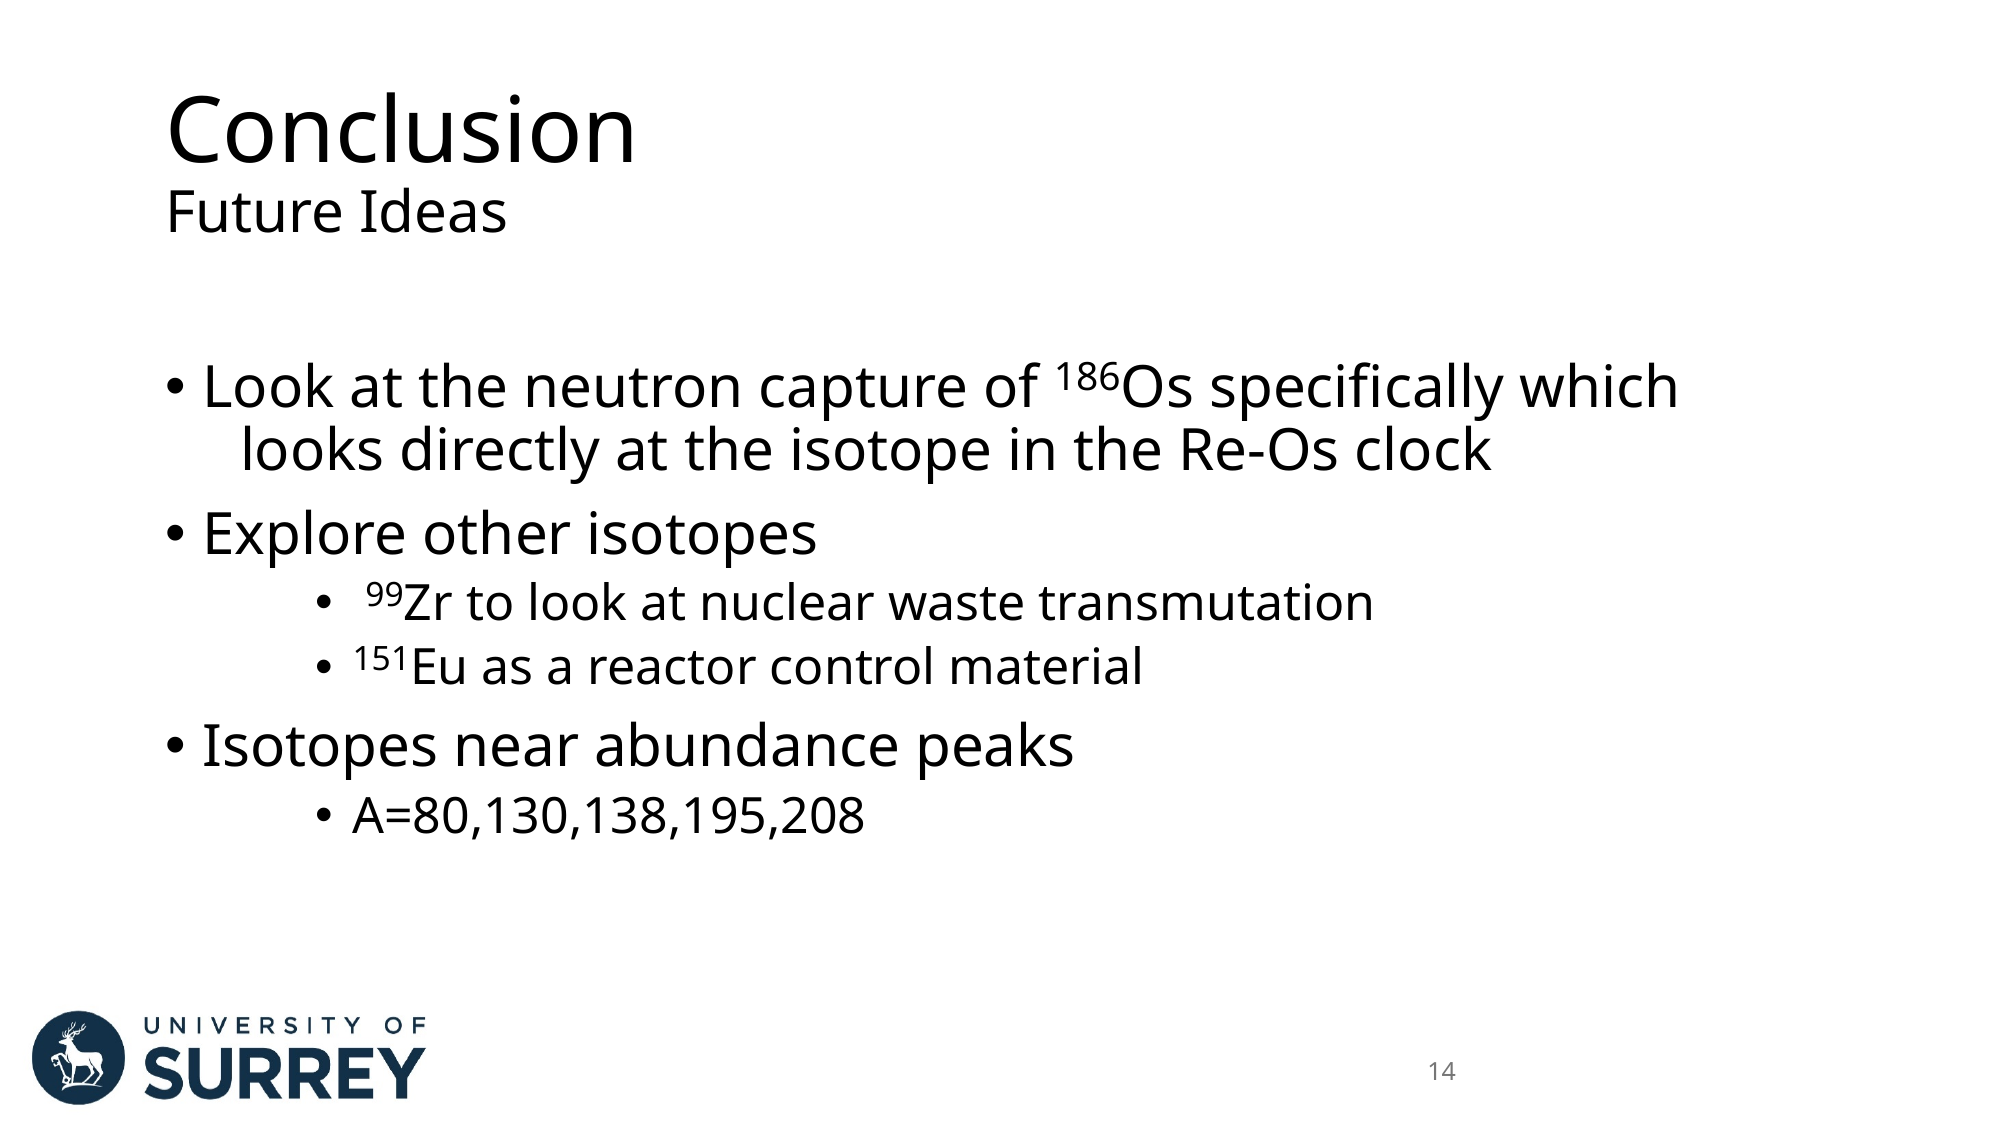

# Conclusion Future Ideas
Look at the neutron capture of 186Os specifically which looks directly at the isotope in the Re-Os clock
Explore other isotopes
 99Zr to look at nuclear waste transmutation
151Eu as a reactor control material
Isotopes near abundance peaks
A=80,130,138,195,208